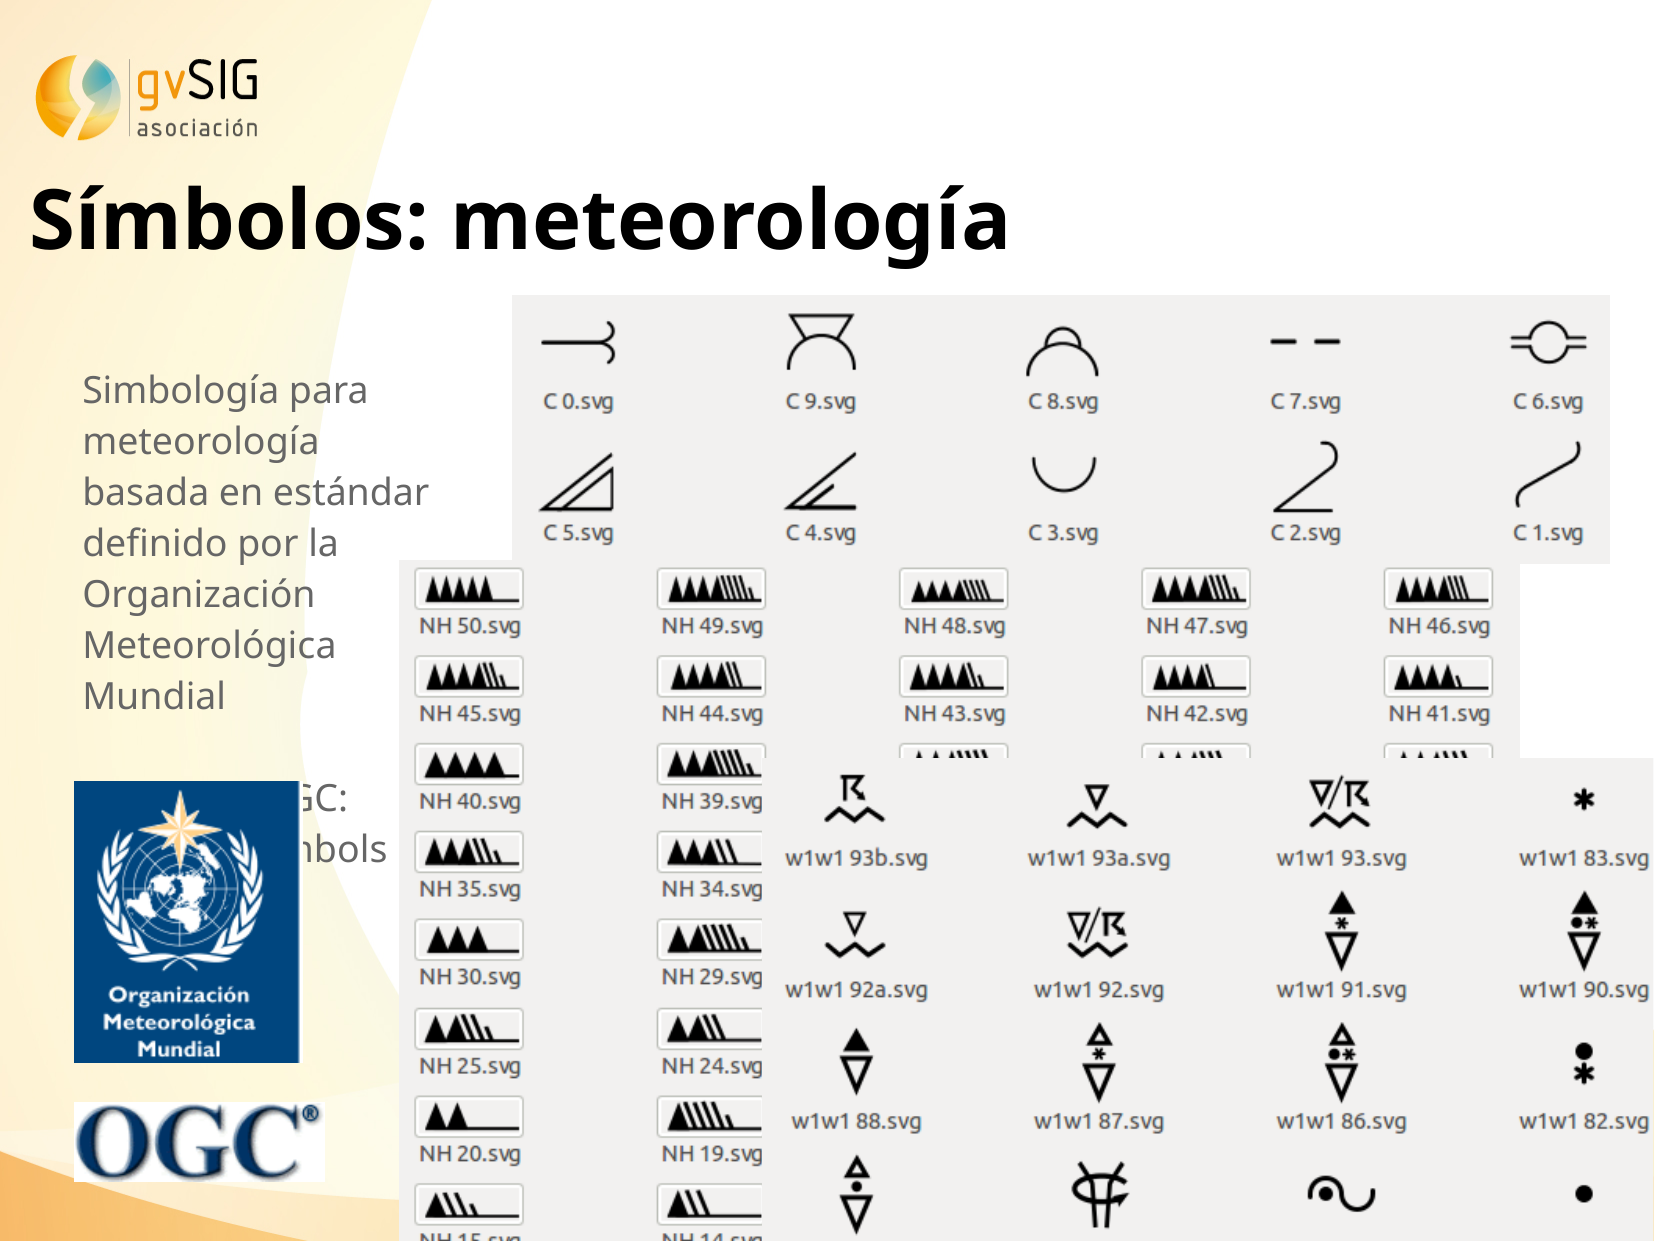

# Símbolos: meteorología
Simbología para meteorología basada en estándar definido por la Organización Meteorológica Mundial
Grupo en OGC: Weather symbols